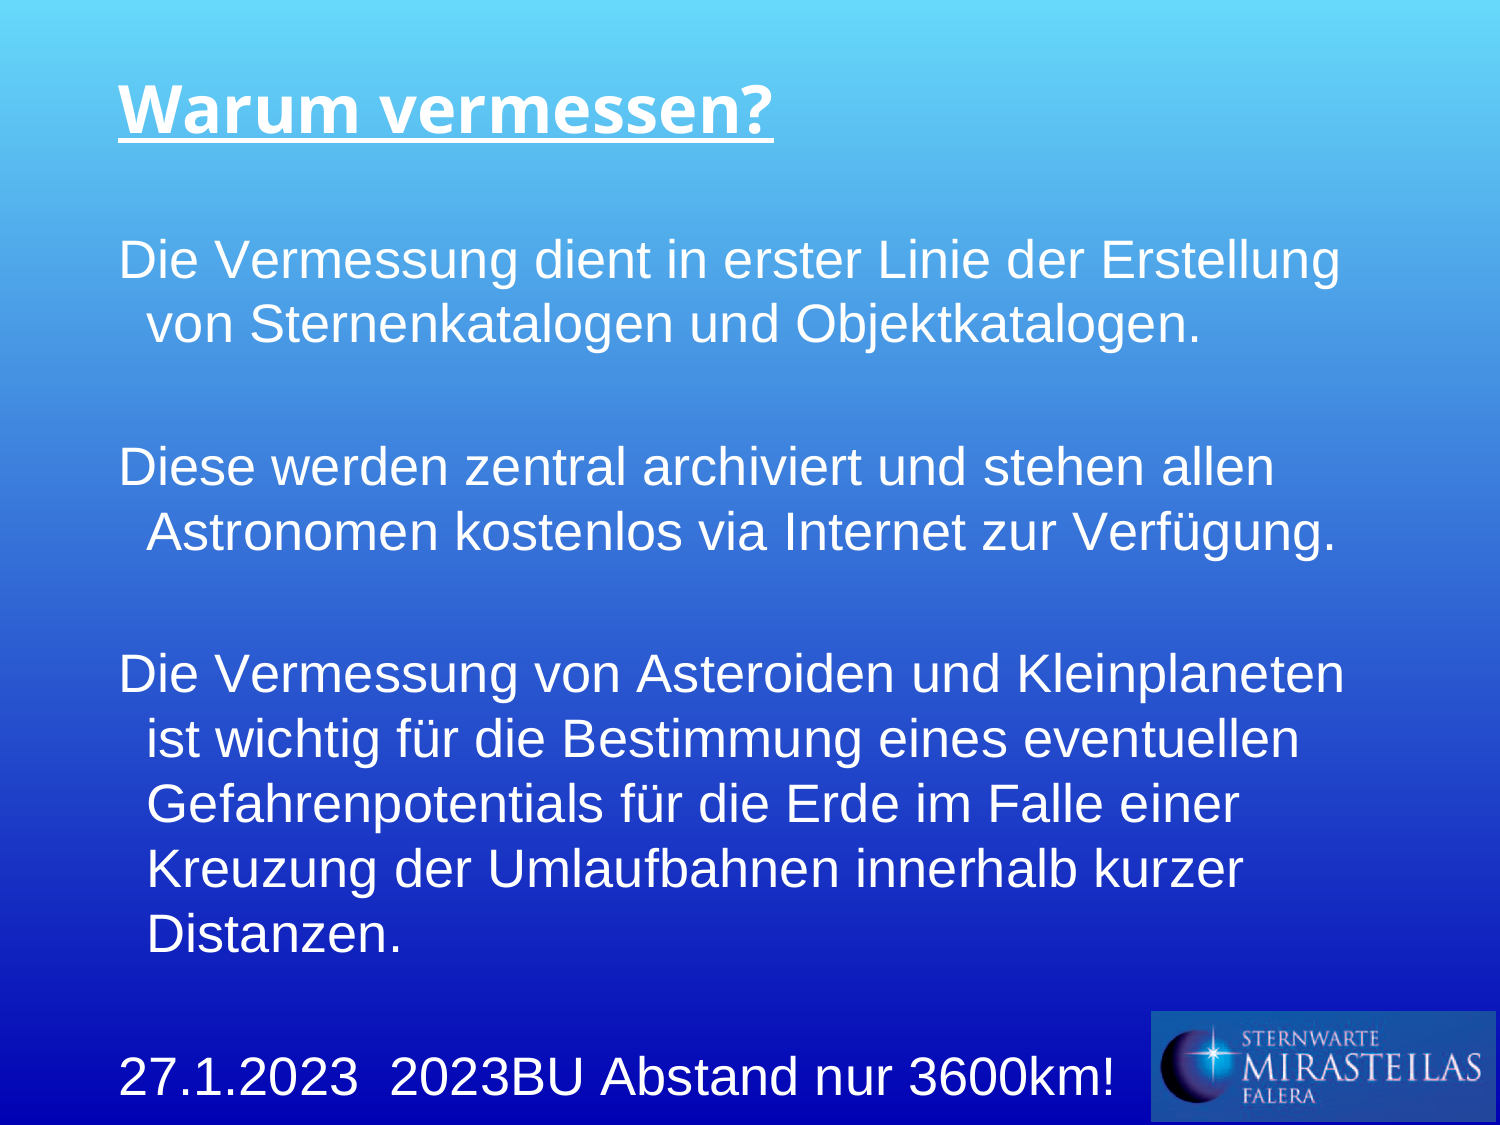

Warum vermessen?
Die Vermessung dient in erster Linie der Erstellung von Sternenkatalogen und Objektkatalogen.
Diese werden zentral archiviert und stehen allen Astronomen kostenlos via Internet zur Verfügung.
Die Vermessung von Asteroiden und Kleinplaneten ist wichtig für die Bestimmung eines eventuellen Gefahrenpotentials für die Erde im Falle einer Kreuzung der Umlaufbahnen innerhalb kurzer Distanzen.
27.1.2023 2023BU Abstand nur 3600km!